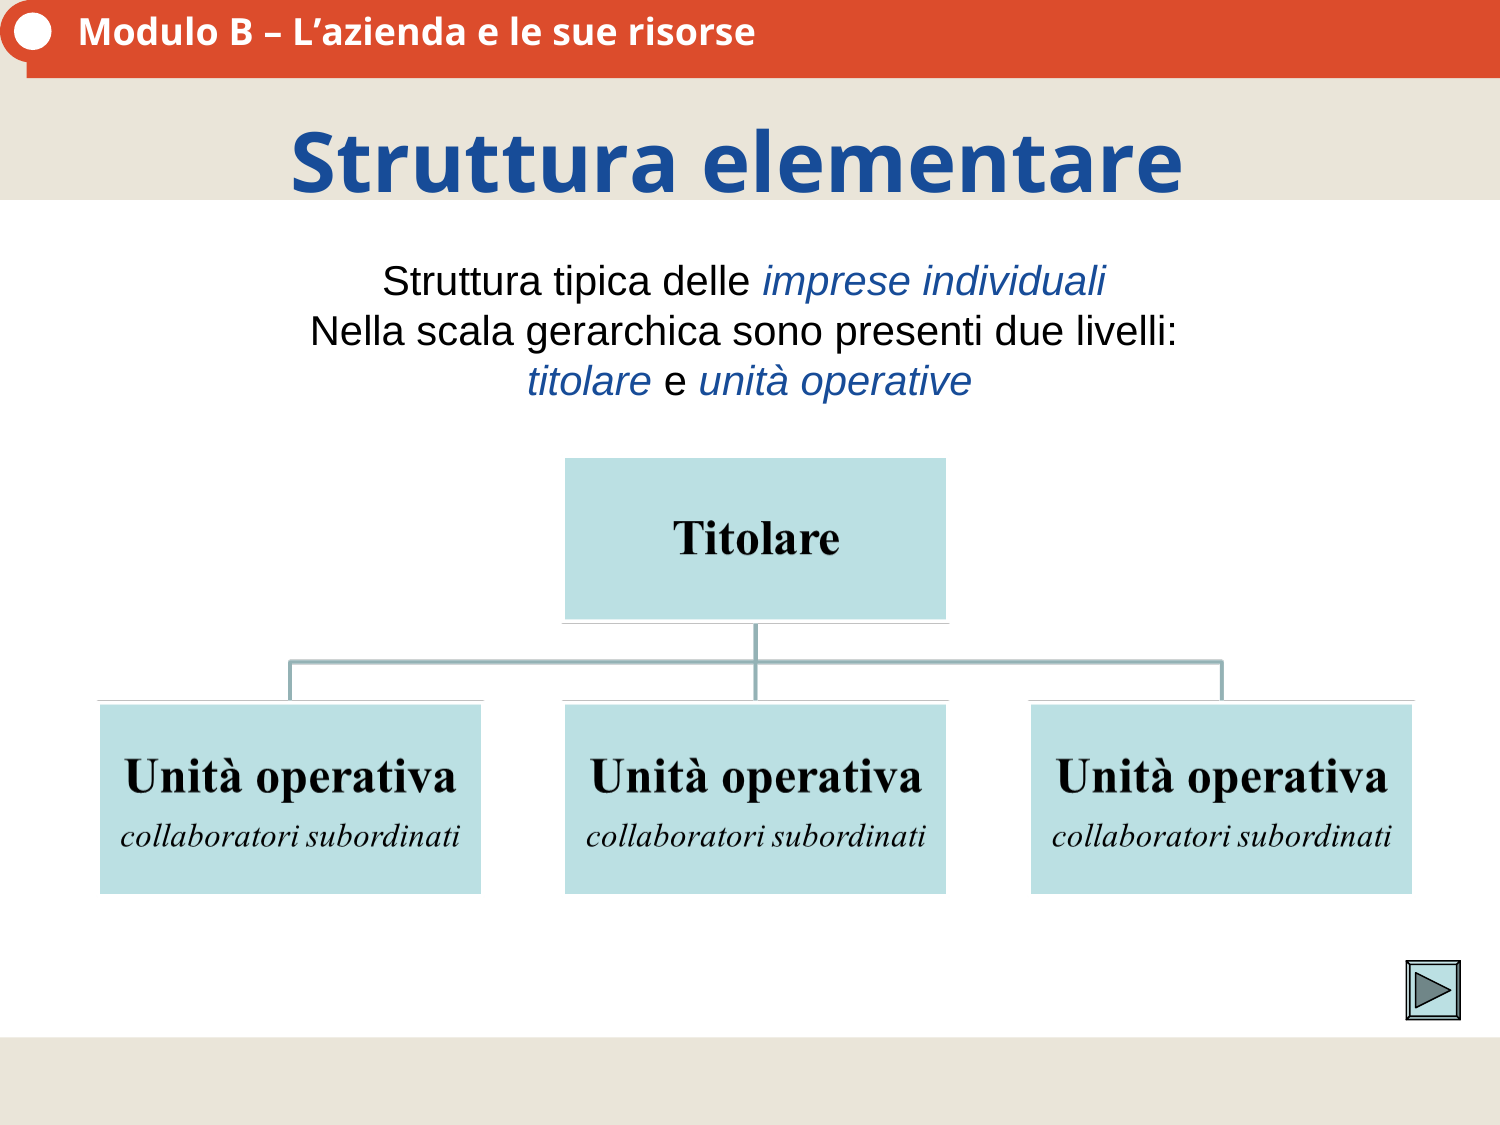

# Struttura elementare
Struttura tipica delle imprese individuali
Nella scala gerarchica sono presenti due livelli:
 titolare e unità operative